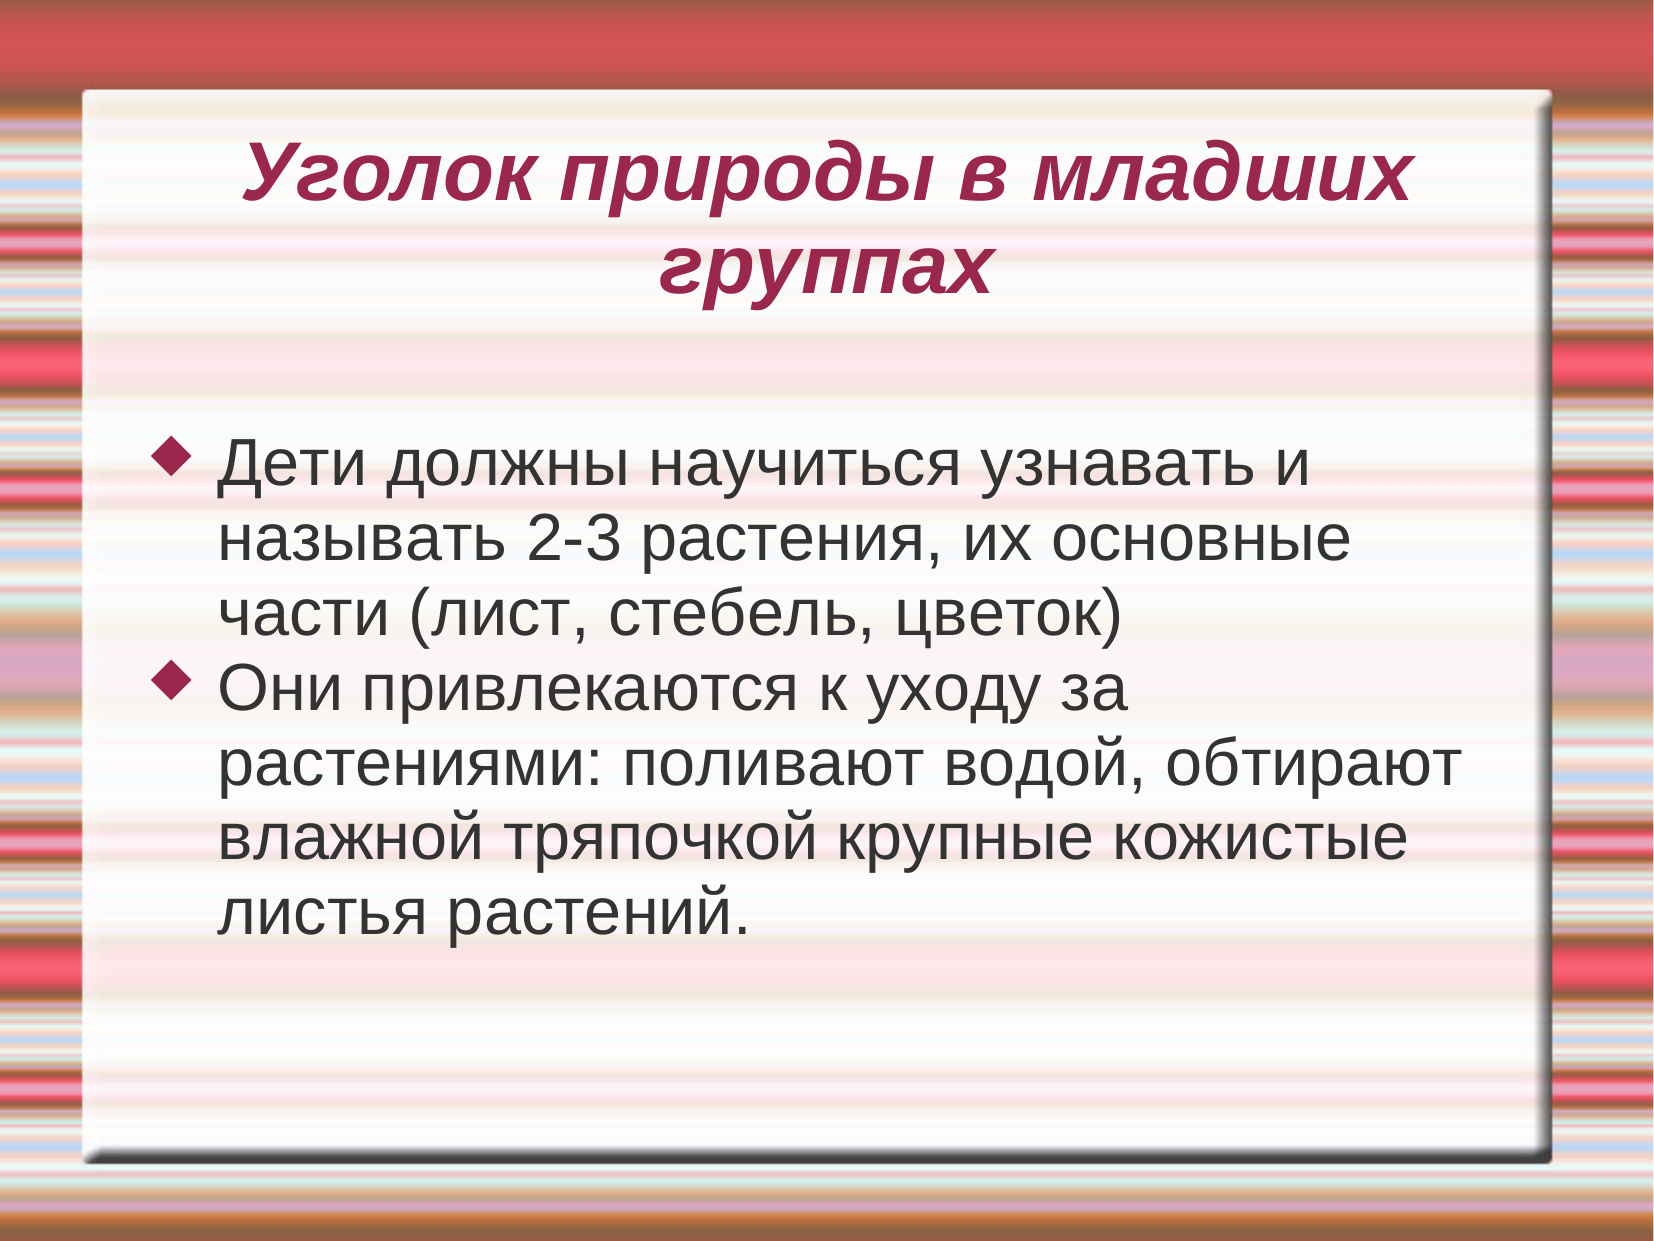

# Уголок природы в младших группах
Дети должны научиться узнавать и называть 2-3 растения, их основные части (лист, стебель, цветок)
Они привлекаются к уходу за растениями: поливают водой, обтирают влажной тряпочкой крупные кожистые листья растений.